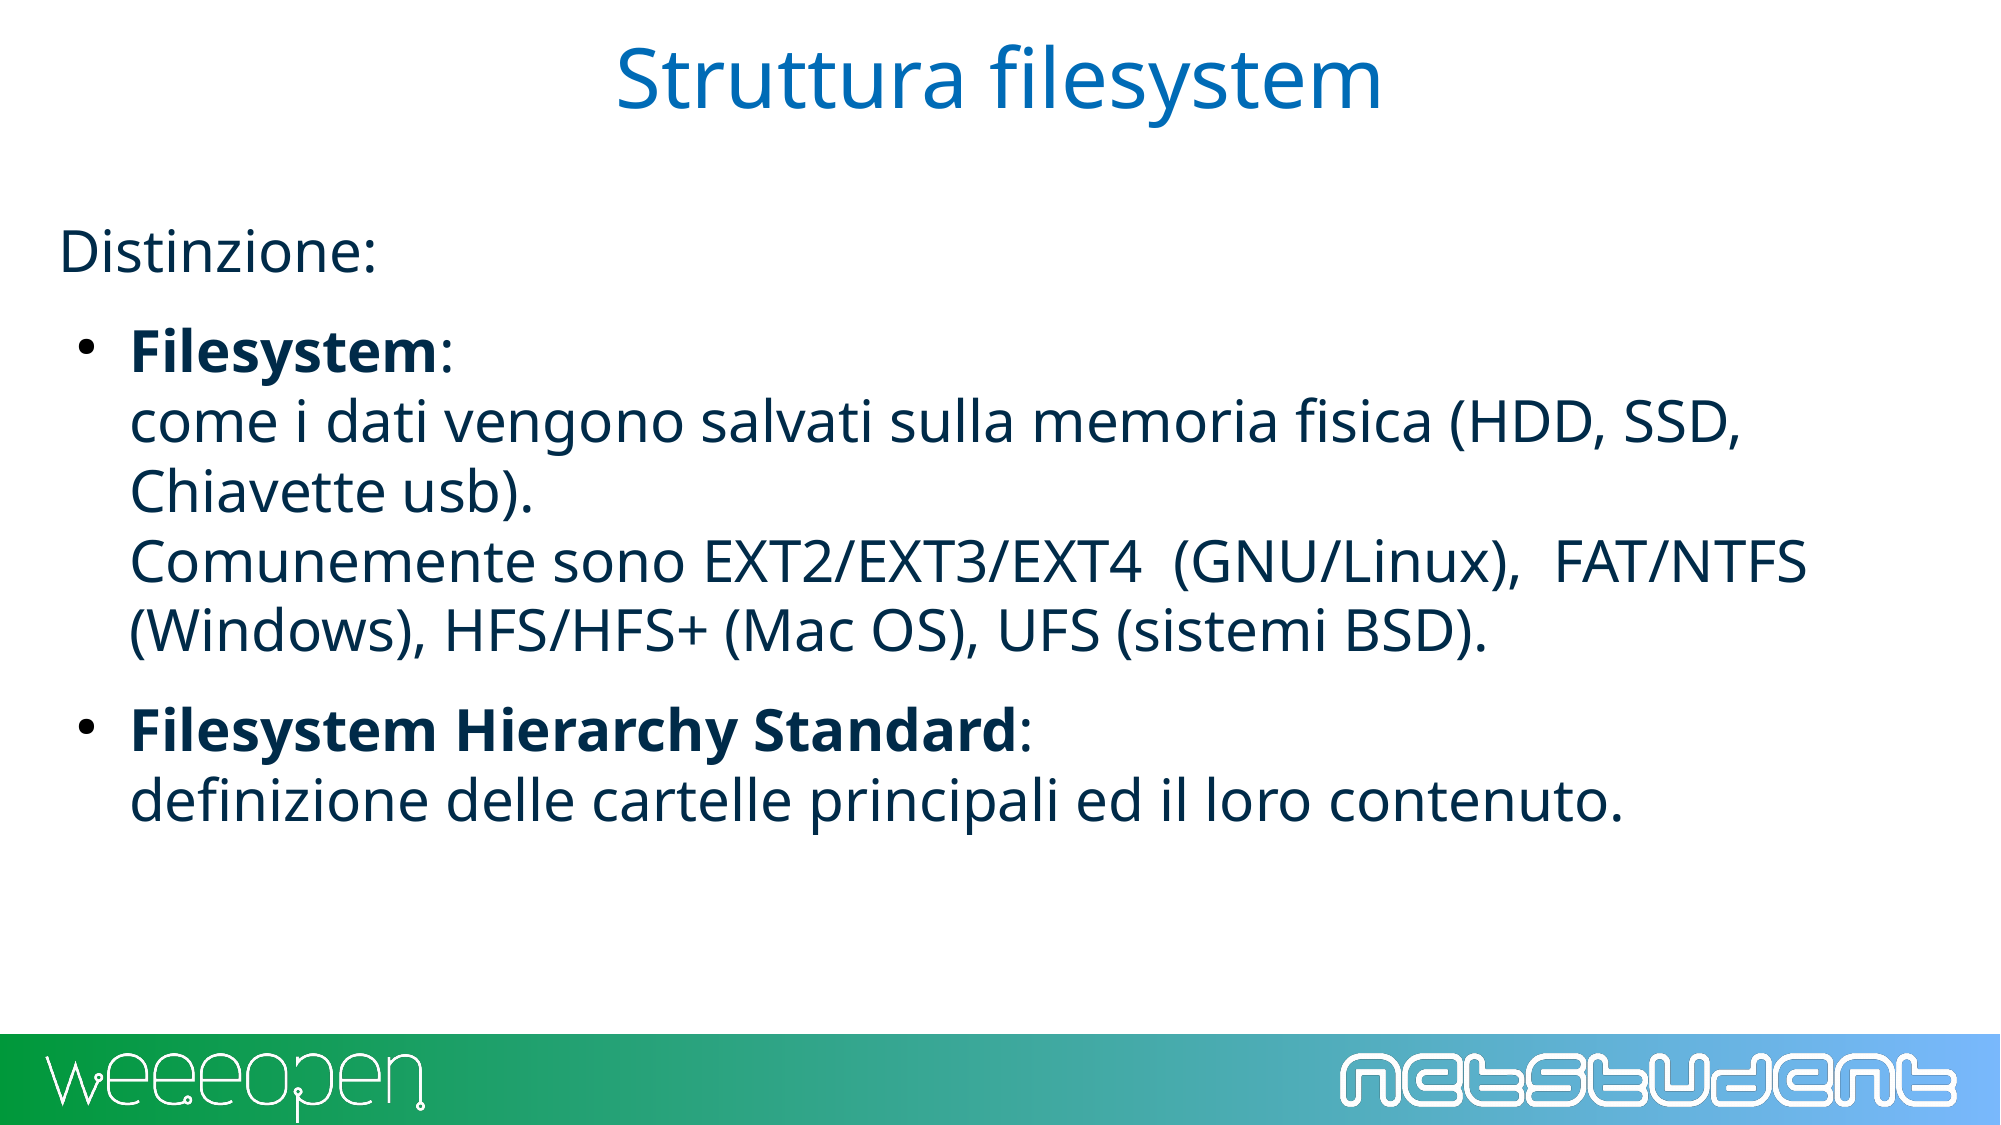

# Struttura filesystem
Distinzione:
Filesystem:
come i dati vengono salvati sulla memoria fisica (HDD, SSD, Chiavette usb).
Comunemente sono EXT2/EXT3/EXT4 (GNU/Linux), FAT/NTFS (Windows), HFS/HFS+ (Mac OS), UFS (sistemi BSD).
Filesystem Hierarchy Standard:
definizione delle cartelle principali ed il loro contenuto.